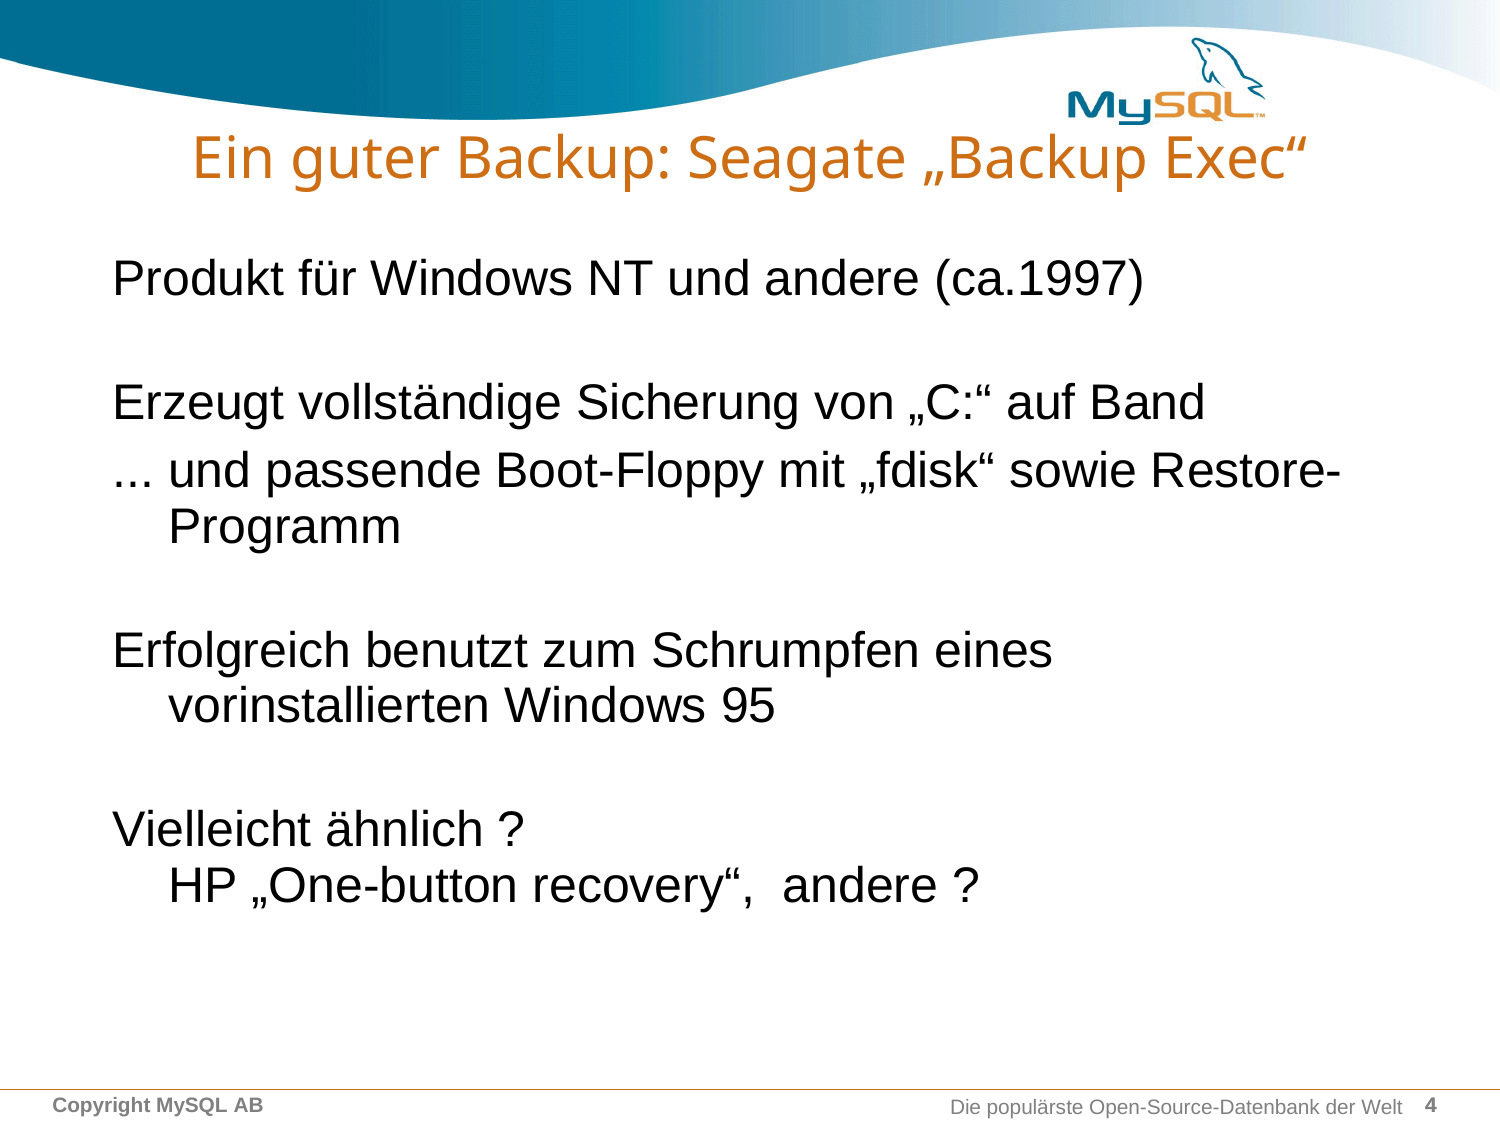

# Ein guter Backup: Seagate „Backup Exec“
Produkt für Windows NT und andere (ca.1997)
Erzeugt vollständige Sicherung von „C:“ auf Band
... und passende Boot-Floppy mit „fdisk“ sowie Restore-Programm
Erfolgreich benutzt zum Schrumpfen eines vorinstallierten Windows 95
Vielleicht ähnlich ?
HP „One-button recovery“, andere ?